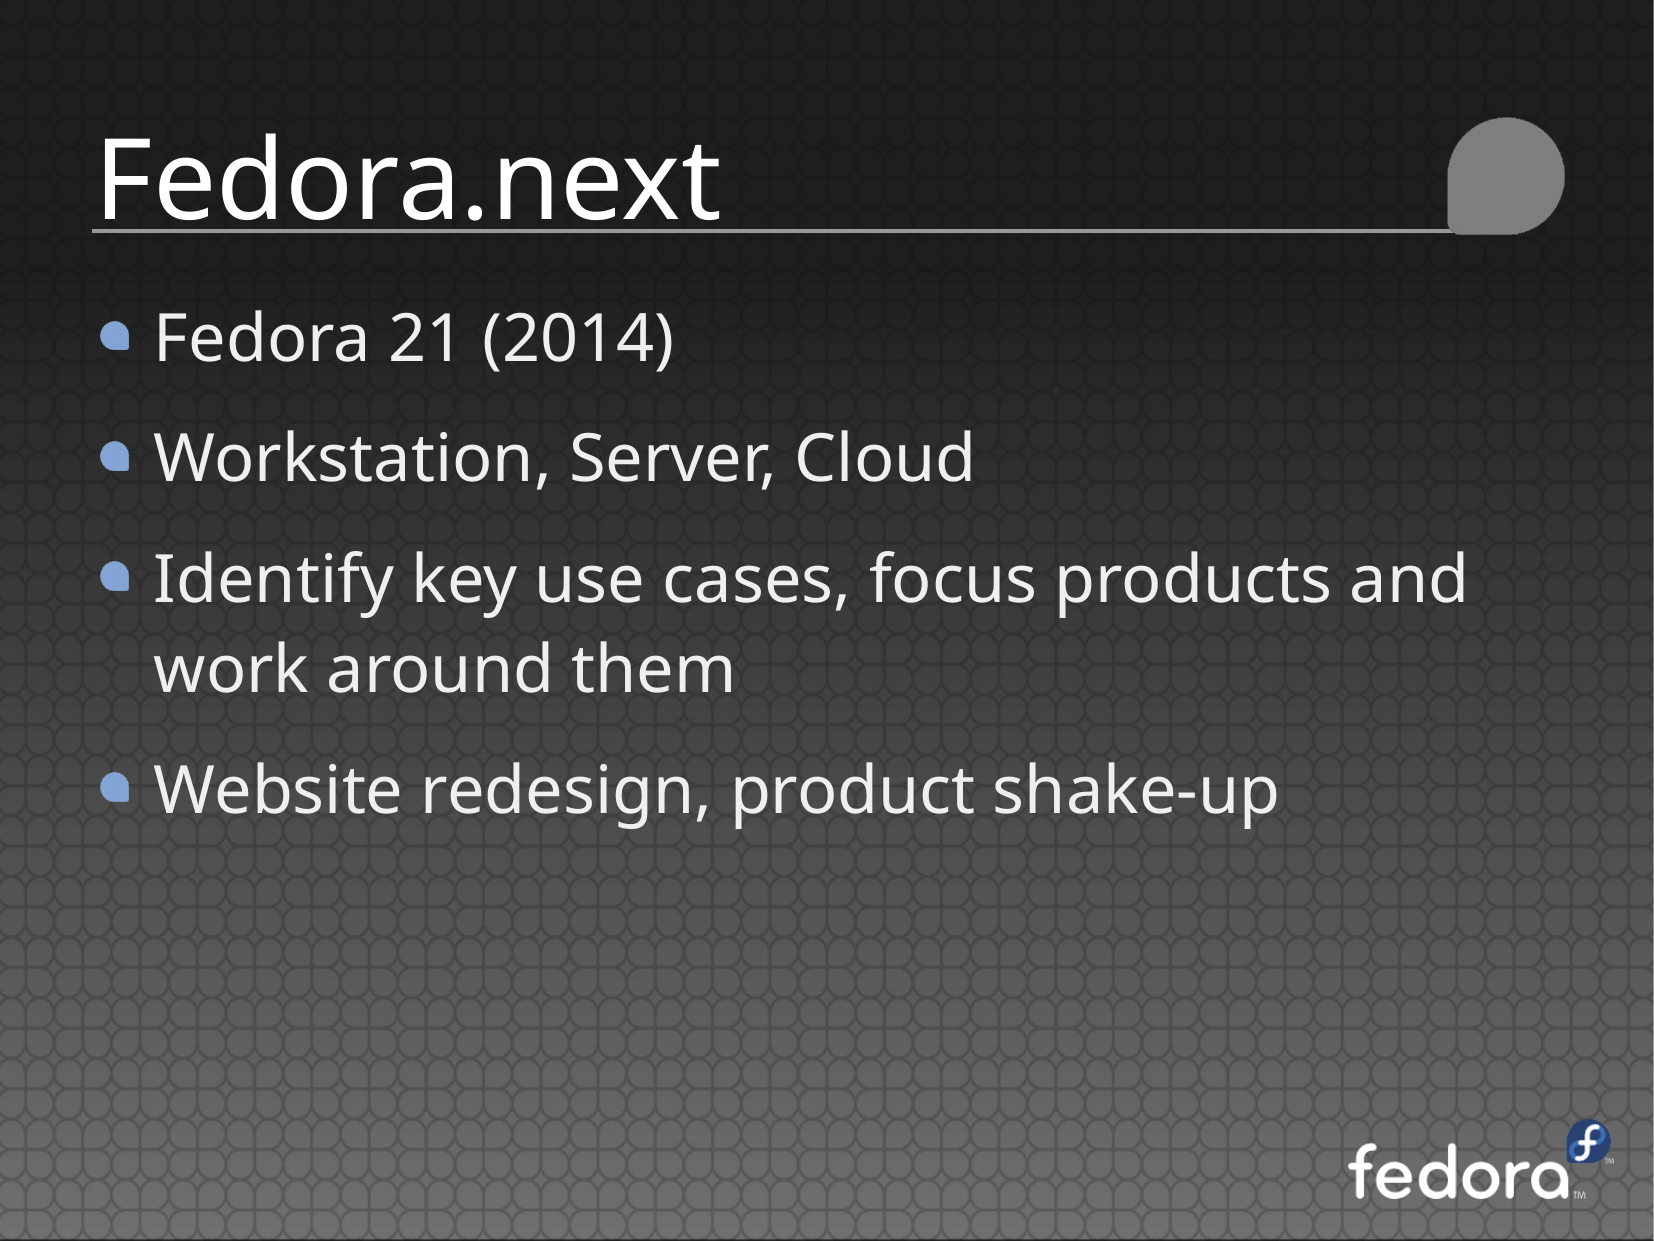

Fedora.next
# Fedora 21 (2014)
Workstation, Server, Cloud
Identify key use cases, focus products and work around them
Website redesign, product shake-up